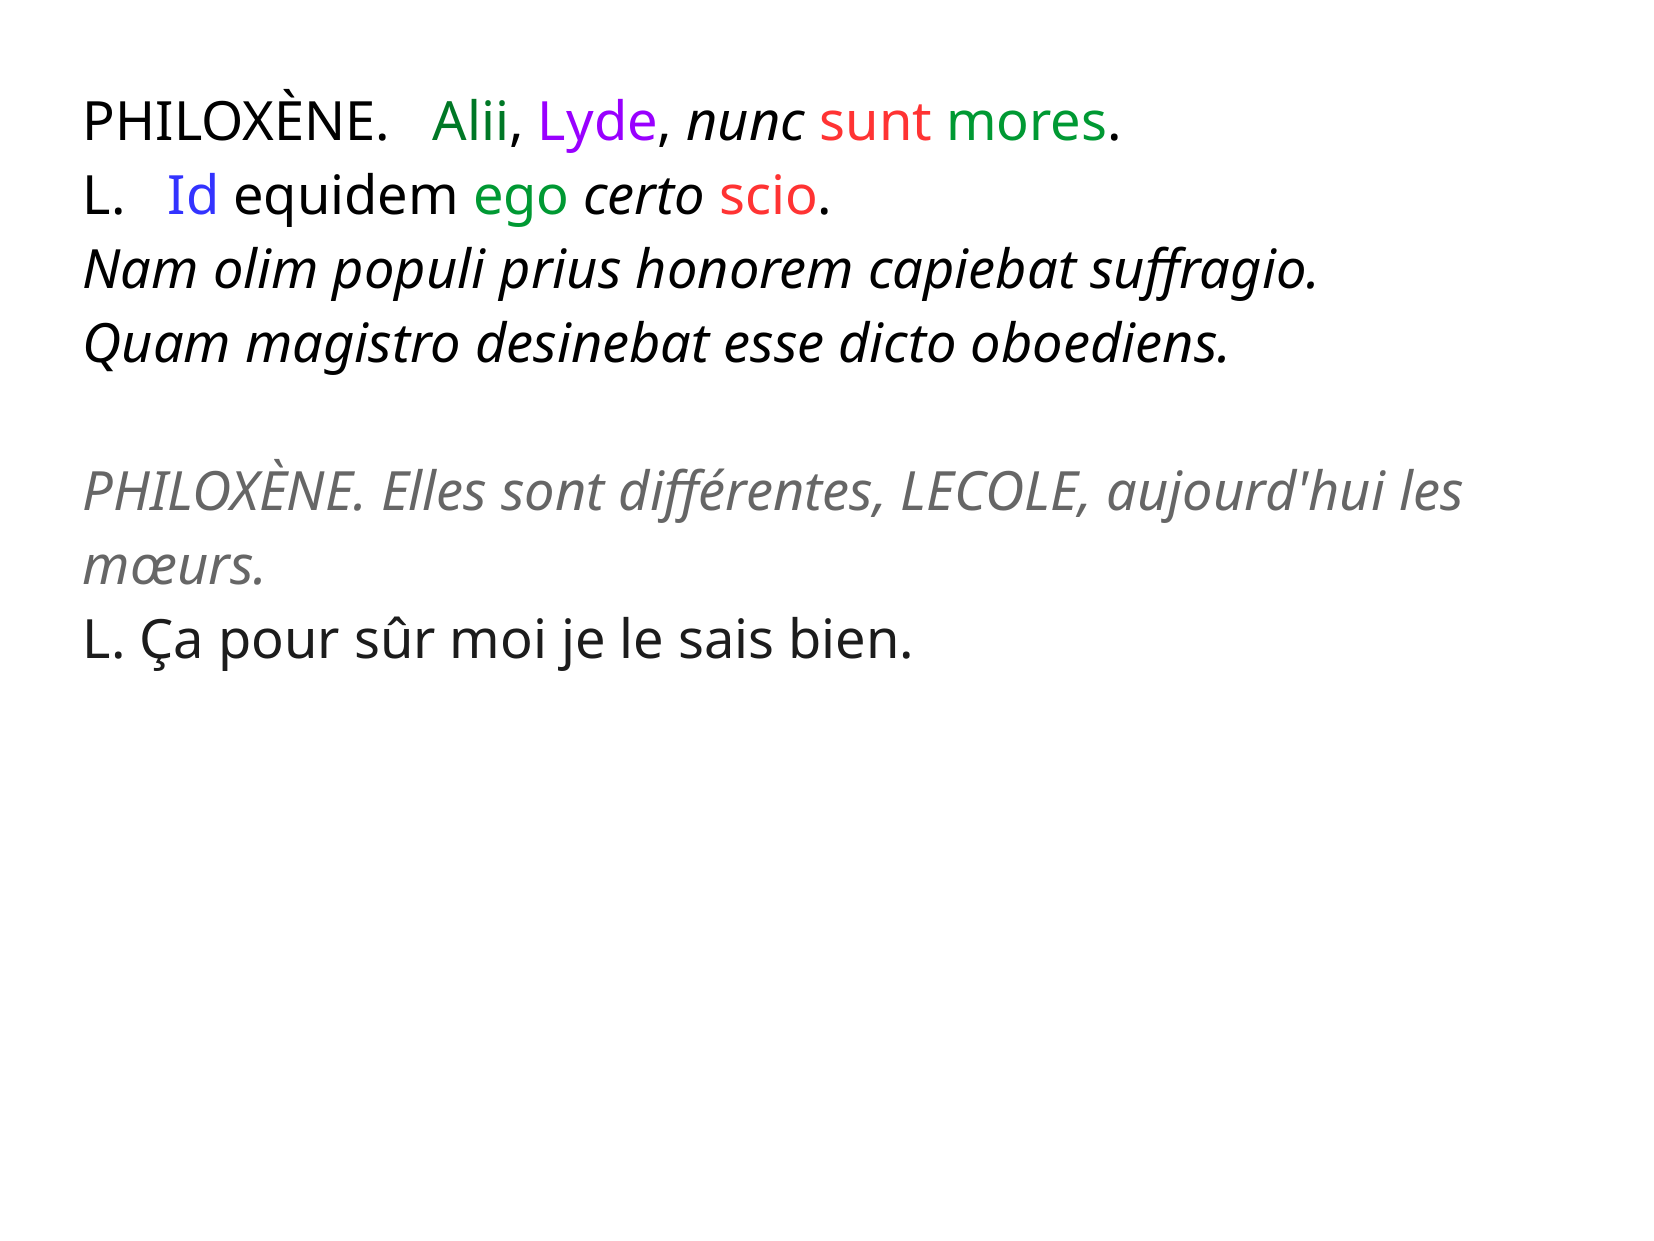

# PHILOXÈNE. Alii, Lyde, nunc sunt mores.
L. Id equidem ego certo scio.
Nam olim populi prius honorem capiebat suffragio.
Quam magistro desinebat esse dicto oboediens.
PHILOXÈNE. Elles sont différentes, LECOLE, aujourd'hui les mœurs.
L. Ça pour sûr moi je le sais bien.